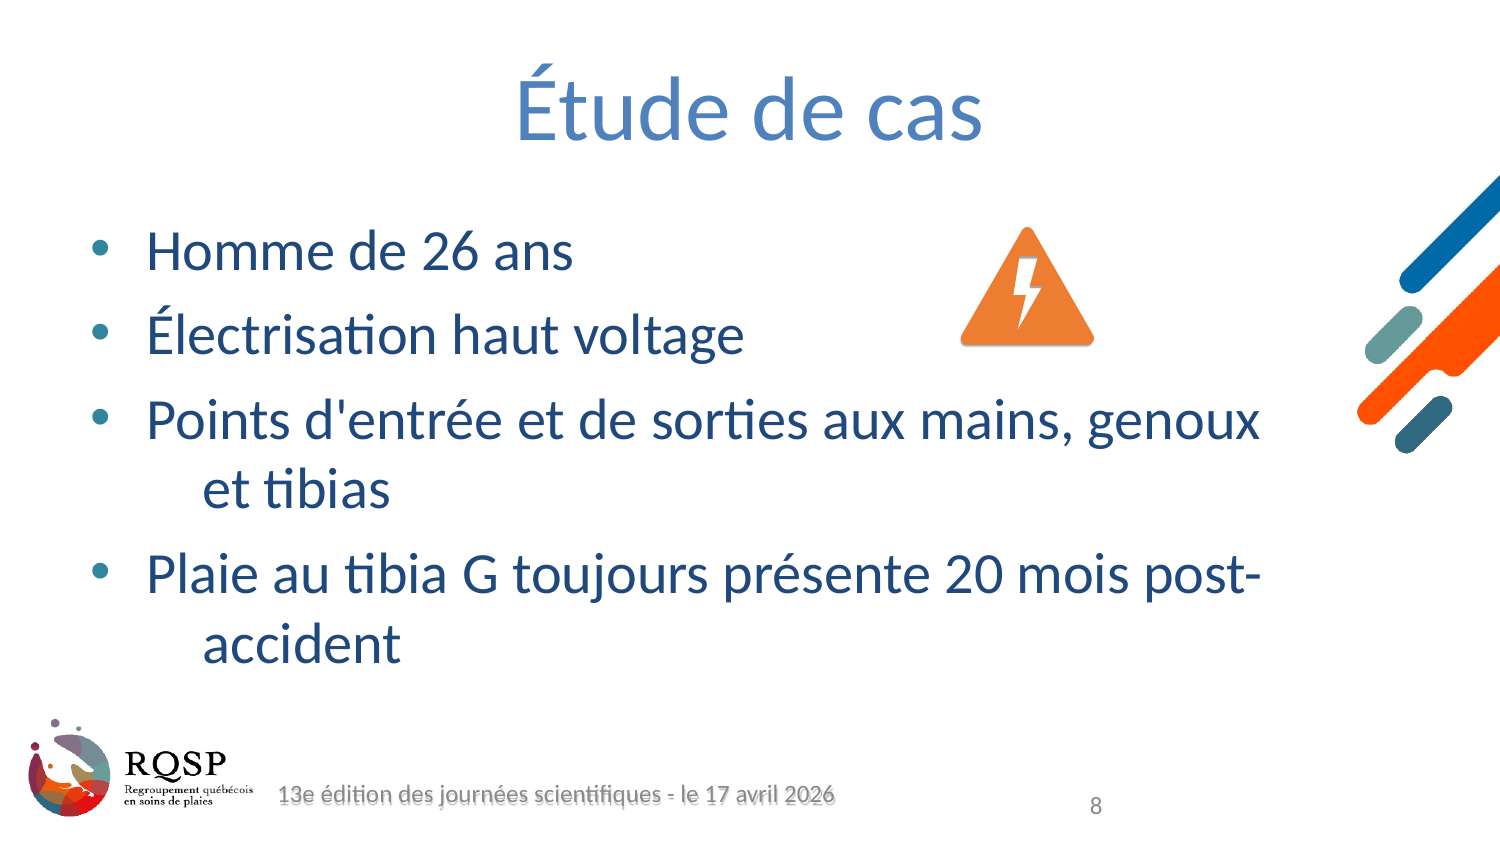

# Étude de cas
Homme de 26 ans
Électrisation haut voltage
Points d'entrée et de sorties aux mains, genoux et tibias
Plaie au tibia G toujours présente 20 mois post-accident